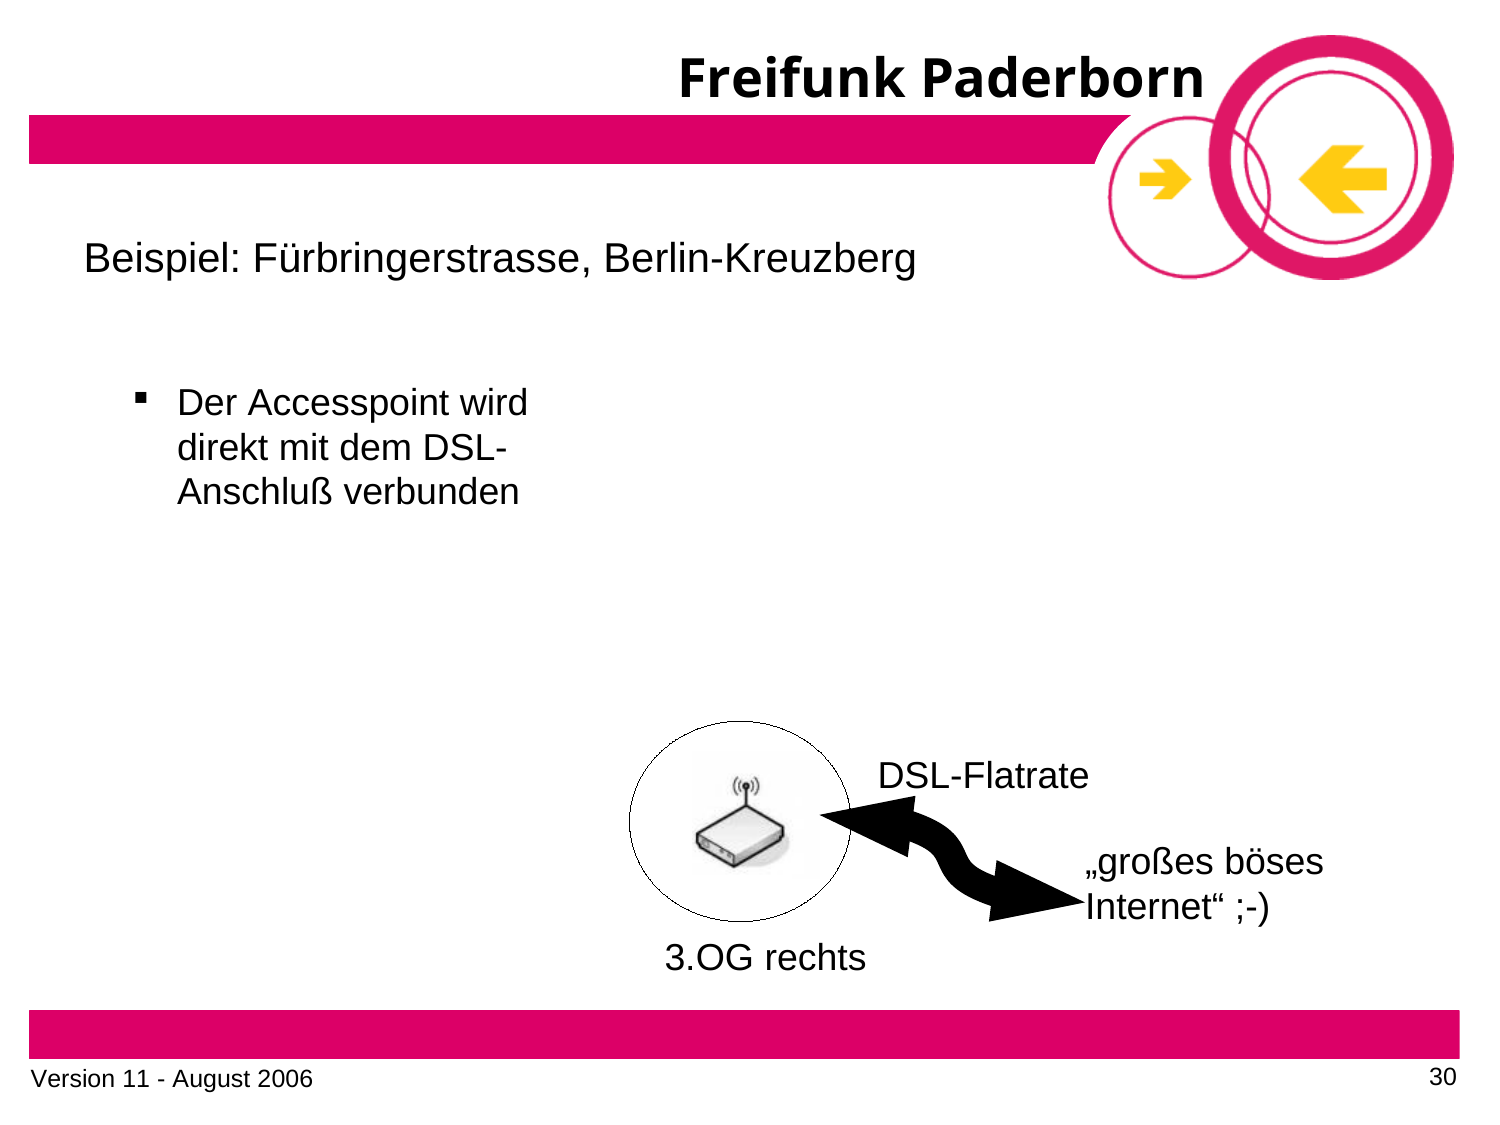

Beispiel: Fürbringerstrasse, Berlin-Kreuzberg
Der Accesspoint wird direkt mit dem DSL-Anschluß verbunden
DSL-Flatrate
„großes böses
Internet“ ;-)
3.OG rechts
30
Version 11 - August 2006